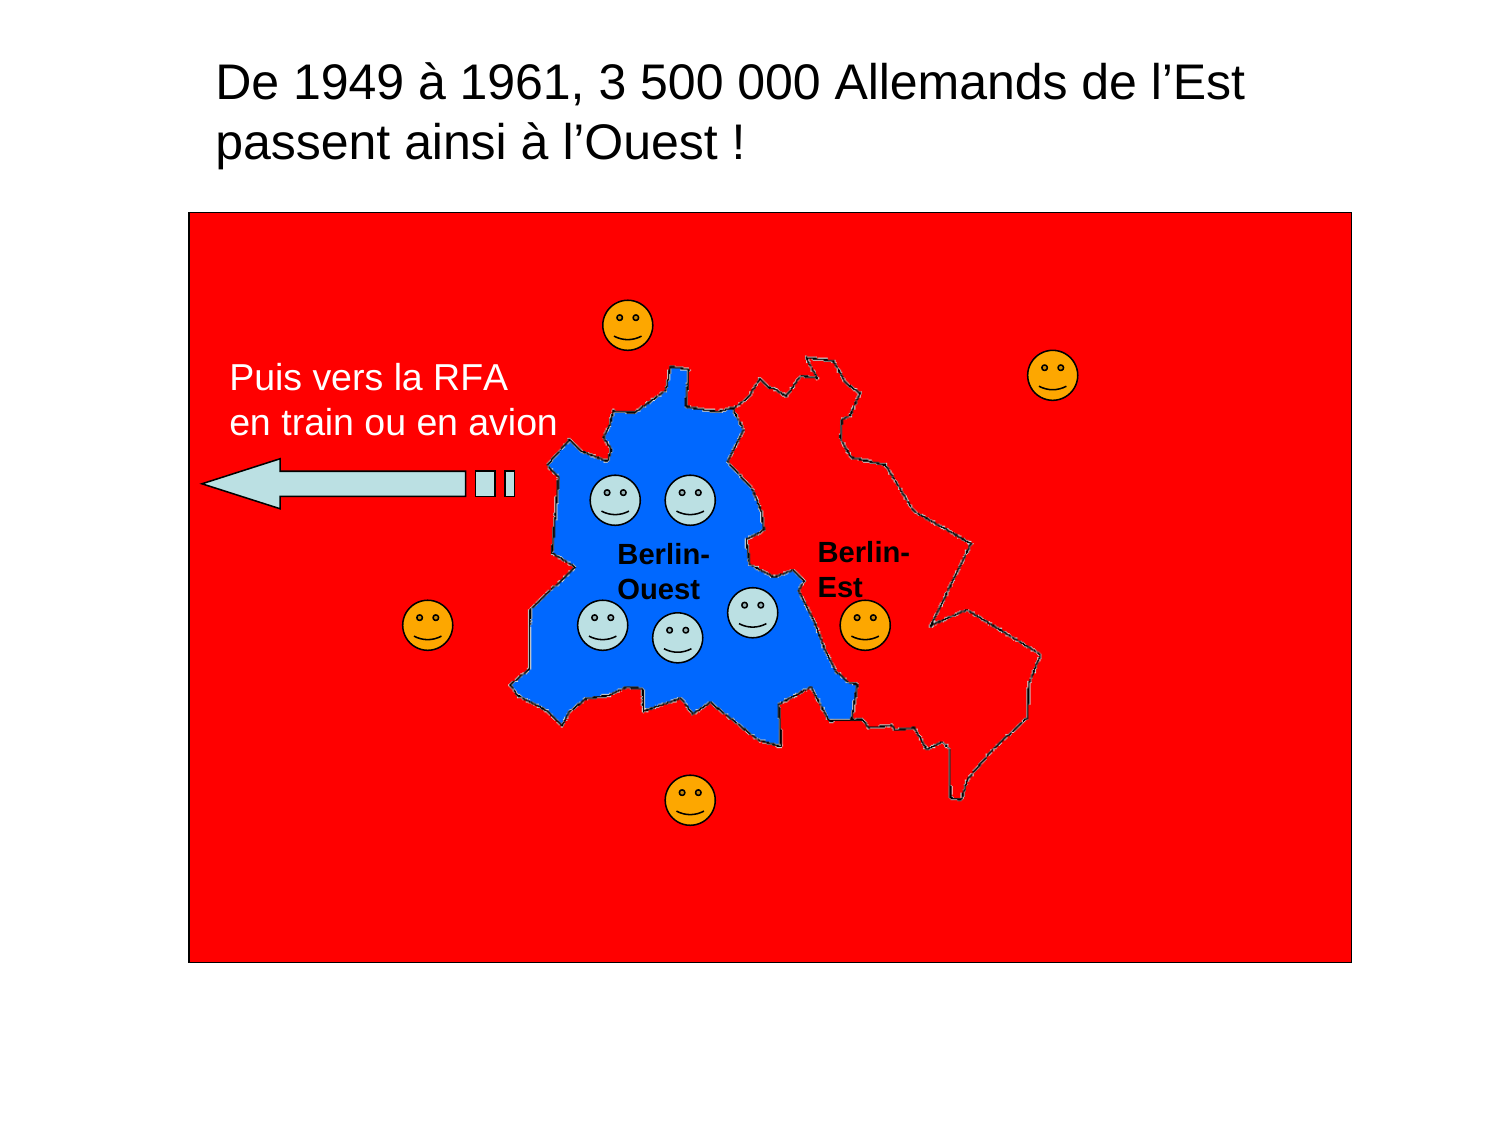

De 1949 à 1961, 3 500 000 Allemands de l’Est
passent ainsi à l’Ouest !
Puis vers la RFA
en train ou en avion
Berlin-Est
Berlin-Ouest